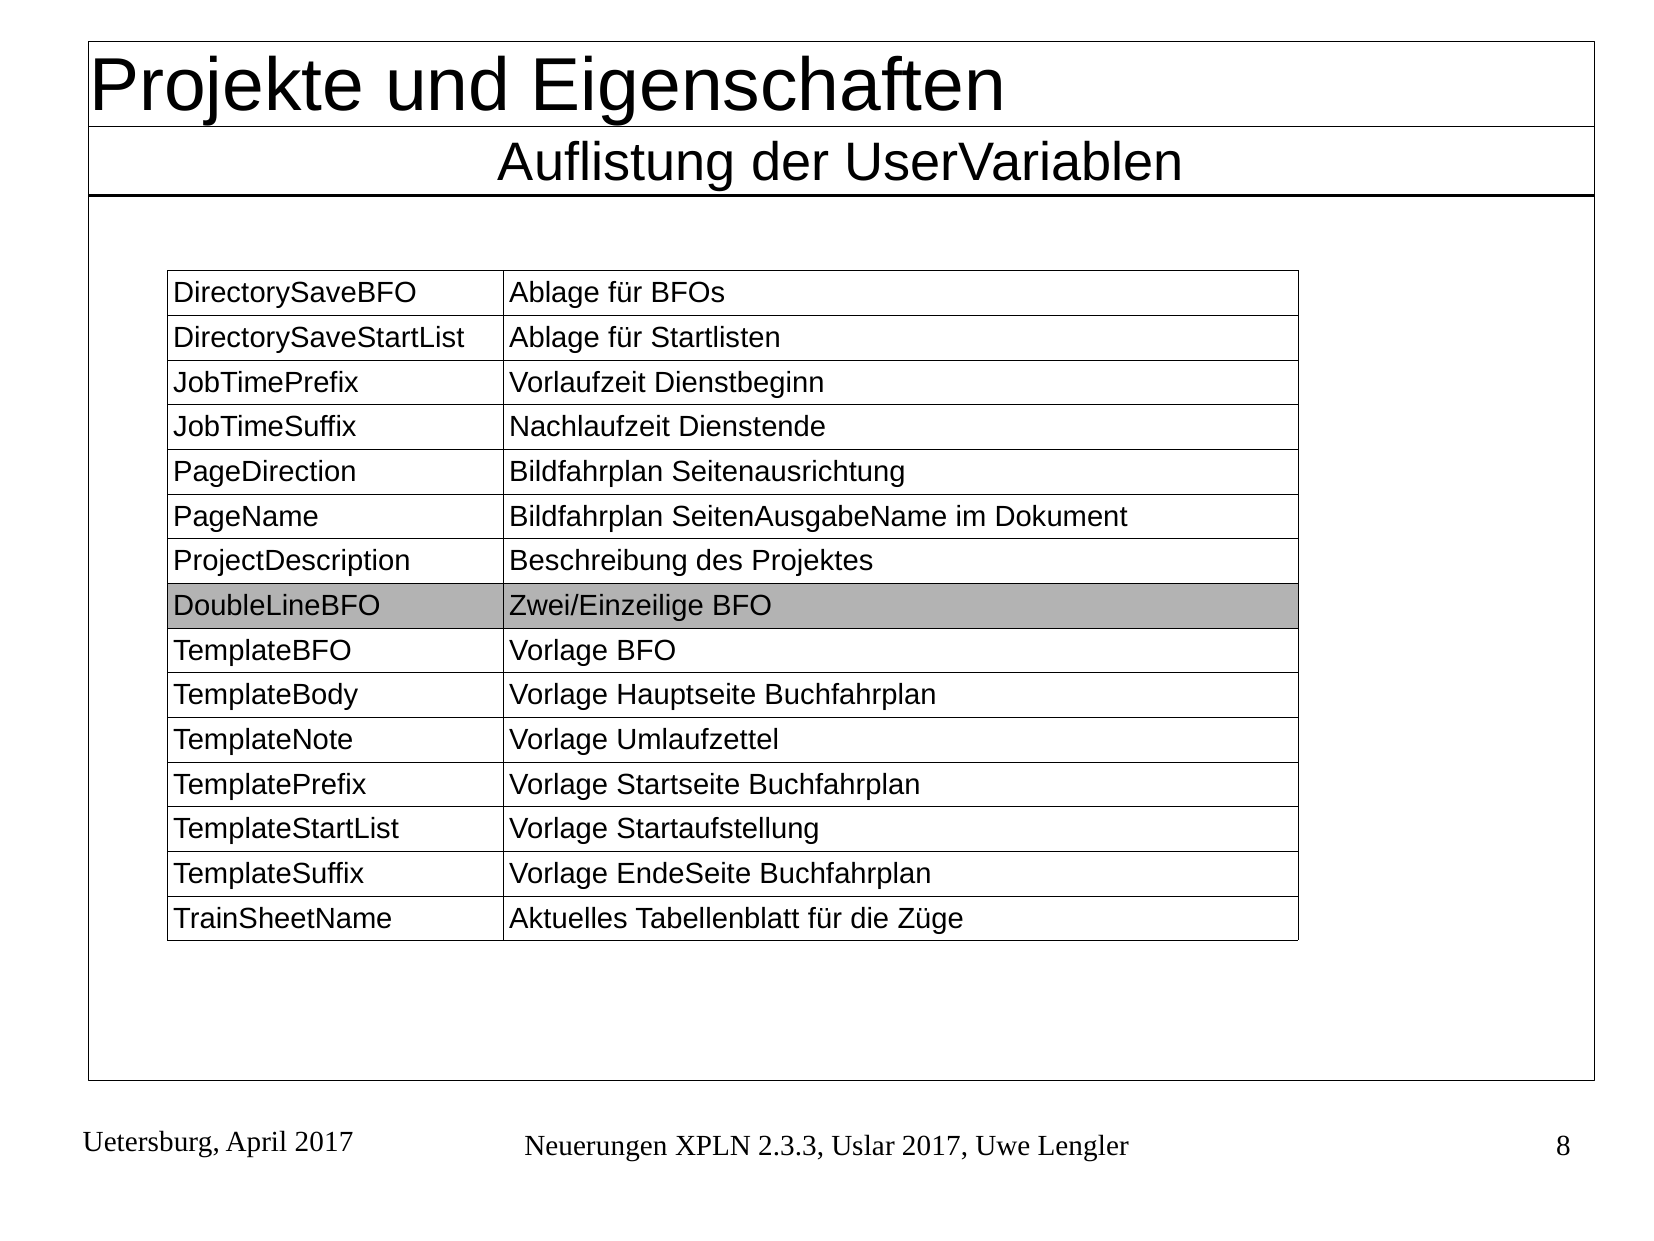

# Projekte und Eigenschaften
Auflistung der UserVariablen
| DirectorySaveBFO | Ablage für BFOs |
| --- | --- |
| DirectorySaveStartList | Ablage für Startlisten |
| JobTimePrefix | Vorlaufzeit Dienstbeginn |
| JobTimeSuffix | Nachlaufzeit Dienstende |
| PageDirection | Bildfahrplan Seitenausrichtung |
| PageName | Bildfahrplan SeitenAusgabeName im Dokument |
| ProjectDescription | Beschreibung des Projektes |
| DoubleLineBFO | Zwei/Einzeilige BFO |
| TemplateBFO | Vorlage BFO |
| TemplateBody | Vorlage Hauptseite Buchfahrplan |
| TemplateNote | Vorlage Umlaufzettel |
| TemplatePrefix | Vorlage Startseite Buchfahrplan |
| TemplateStartList | Vorlage Startaufstellung |
| TemplateSuffix | Vorlage EndeSeite Buchfahrplan |
| TrainSheetName | Aktuelles Tabellenblatt für die Züge |
Uetersburg, April 2017
Neuerungen XPLN 2.3.3, Uslar 2017, Uwe Lengler
8